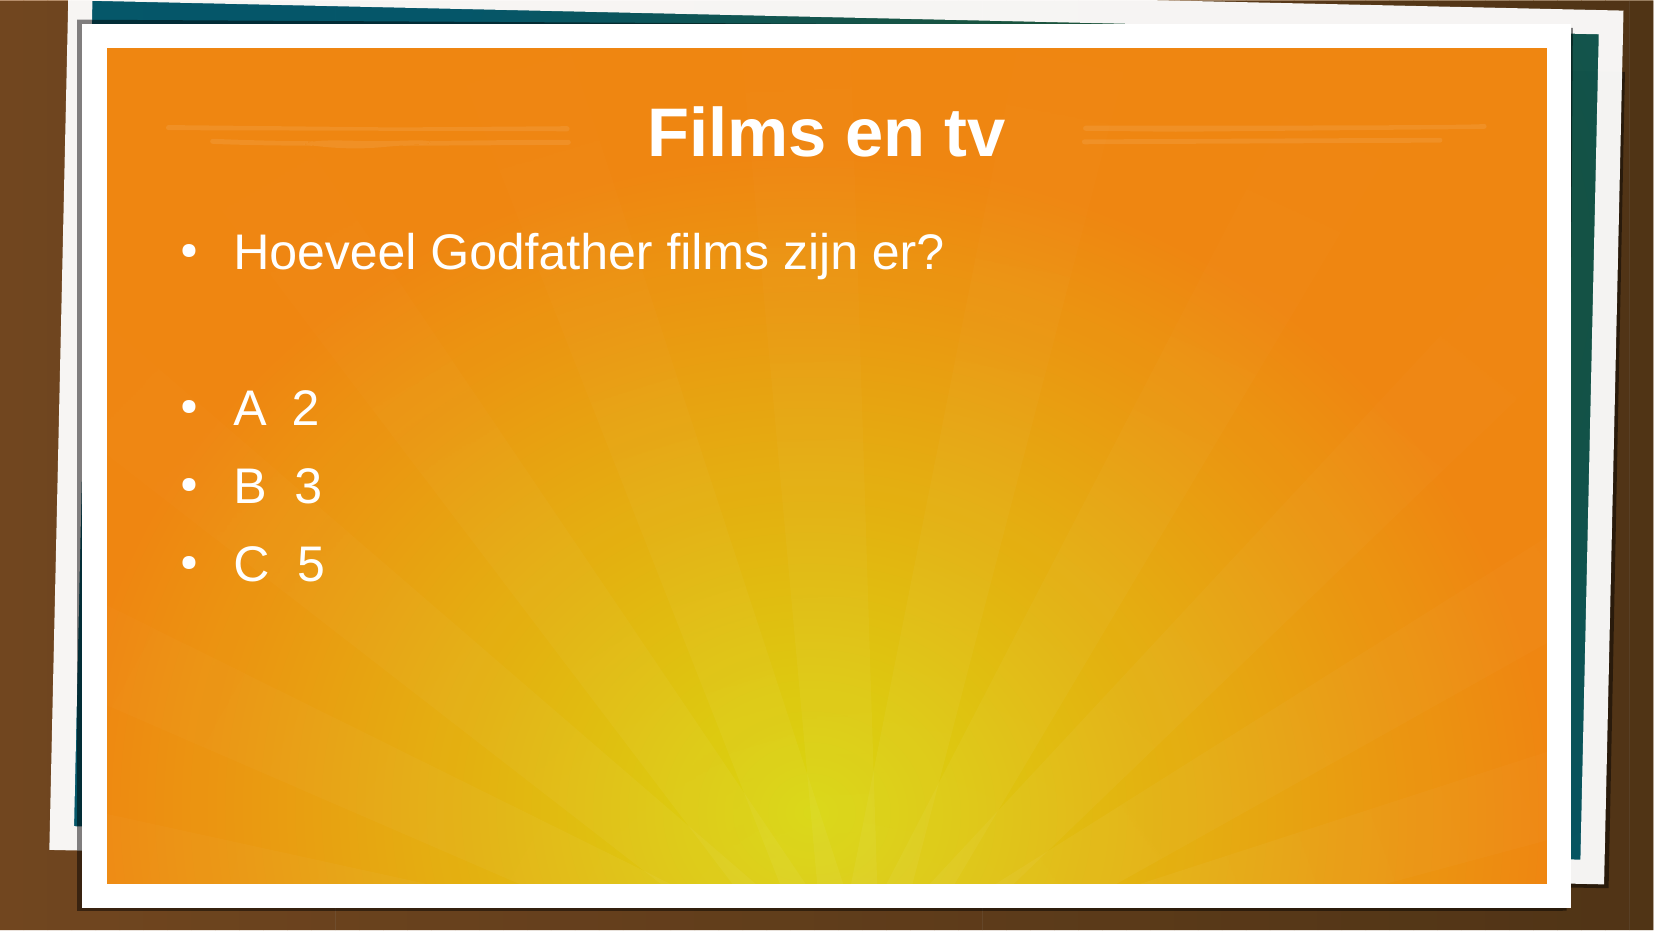

# Films en tv
Hoeveel Godfather films zijn er?
A 2
B 3
C 5